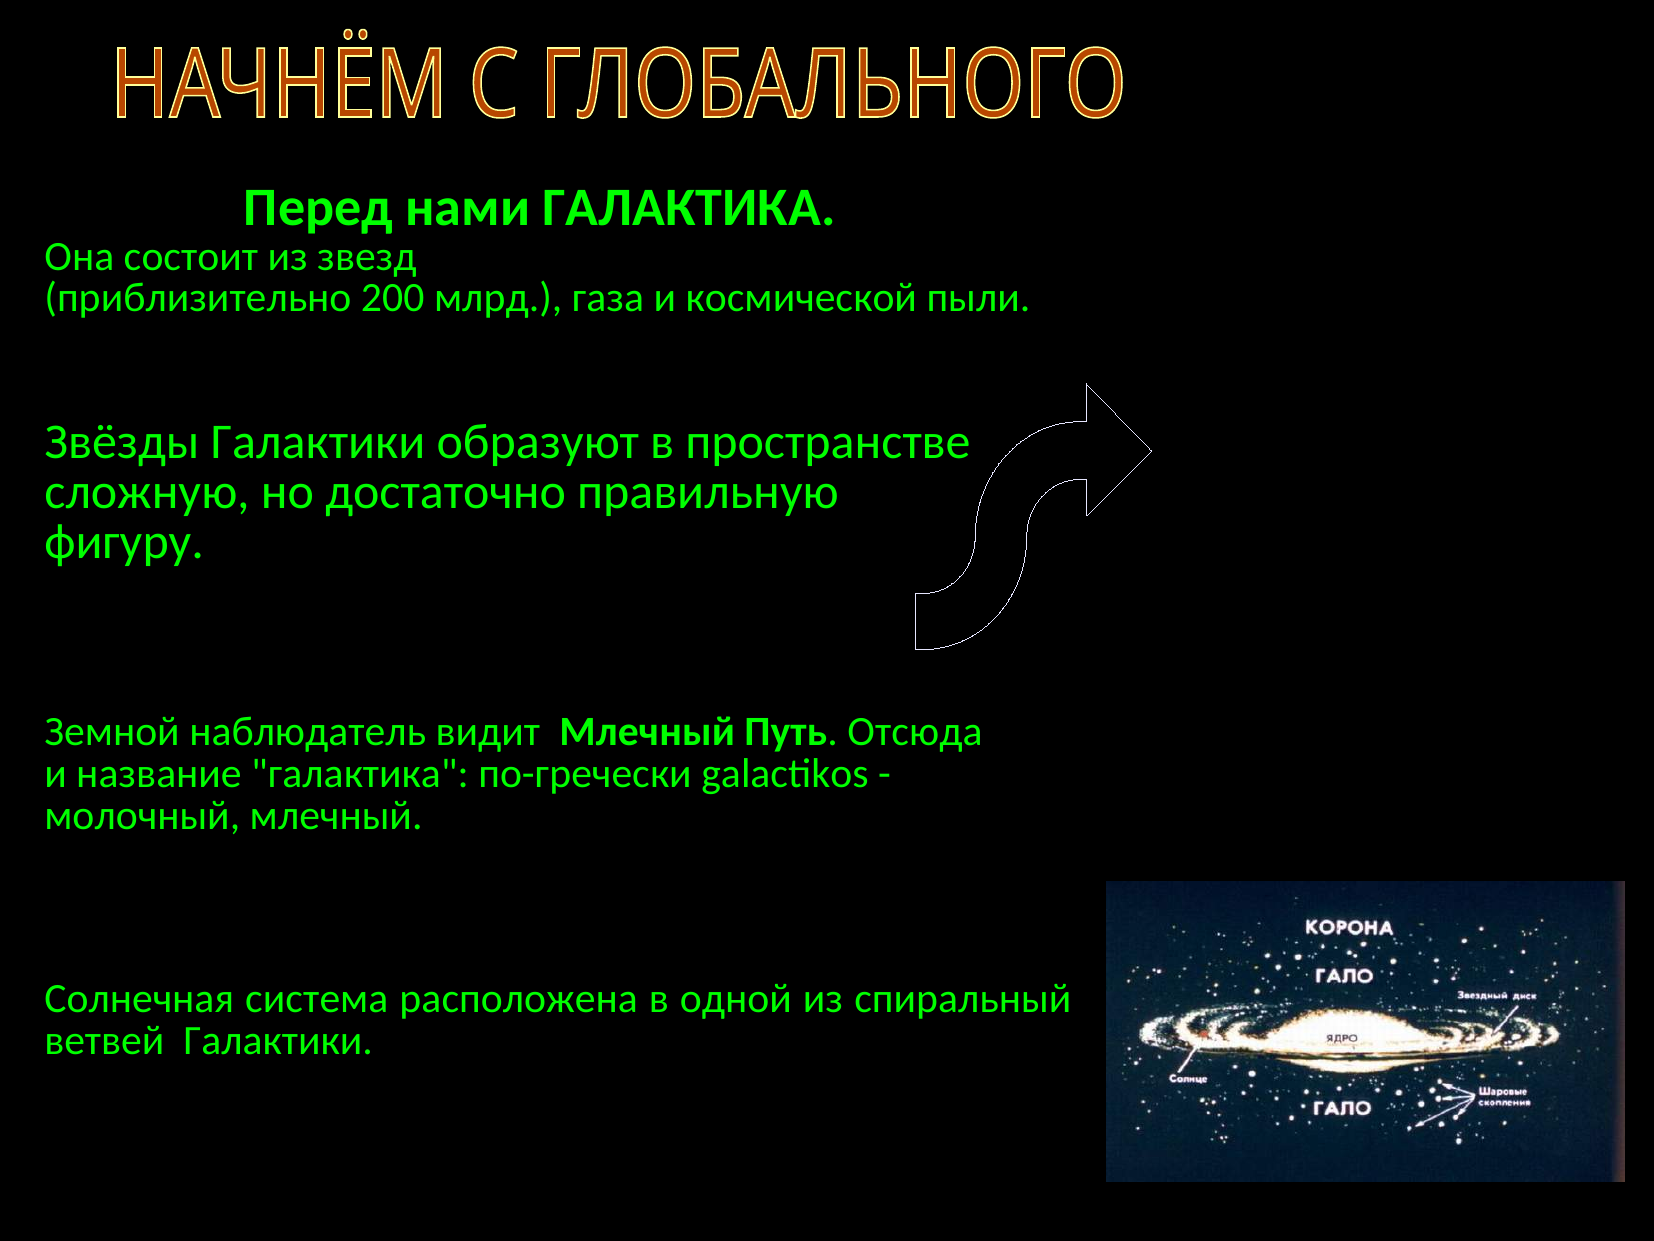

НАЧНЁМ С ГЛОБАЛЬНОГО
Перед нами ГАЛАКТИКА.
Она состоит из звезд
(приблизительно 200 млрд.), газа и космической пыли.
Звёзды Галактики образуют в пространстве сложную, но достаточно правильную фигуру.
Земной наблюдатель видит Млечный Путь. Отсюда и название "галактика": по-гречески galactikos - молочный, млечный.
Солнечная система расположена в одной из спиральный ветвей Галактики.